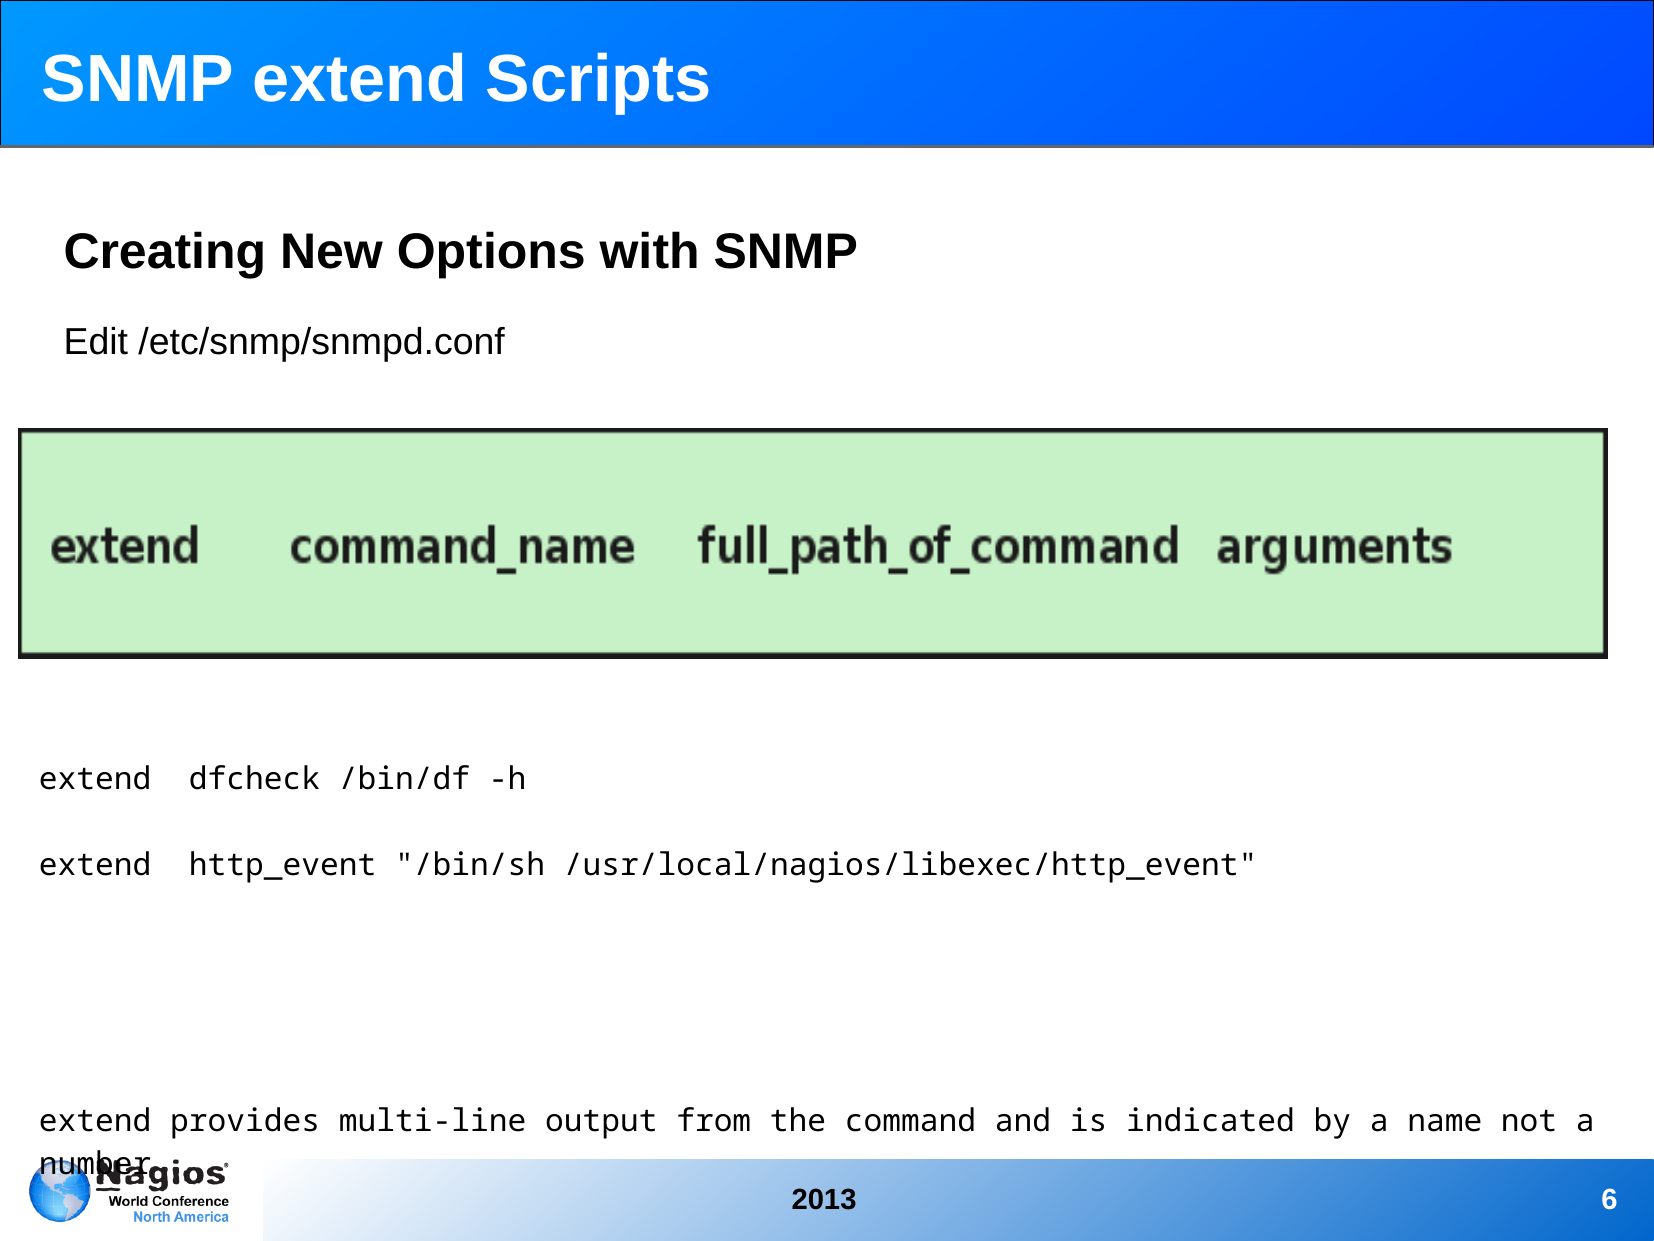

# SNMP extend Scripts
extend	dfcheck	/bin/df -h
extend 	http_event "/bin/sh /usr/local/nagios/libexec/http_event"
extend provides multi-line output from the command and is indicated by a name not a number
Creating New Options with SNMP
Edit /etc/snmp/snmpd.conf
2011
6